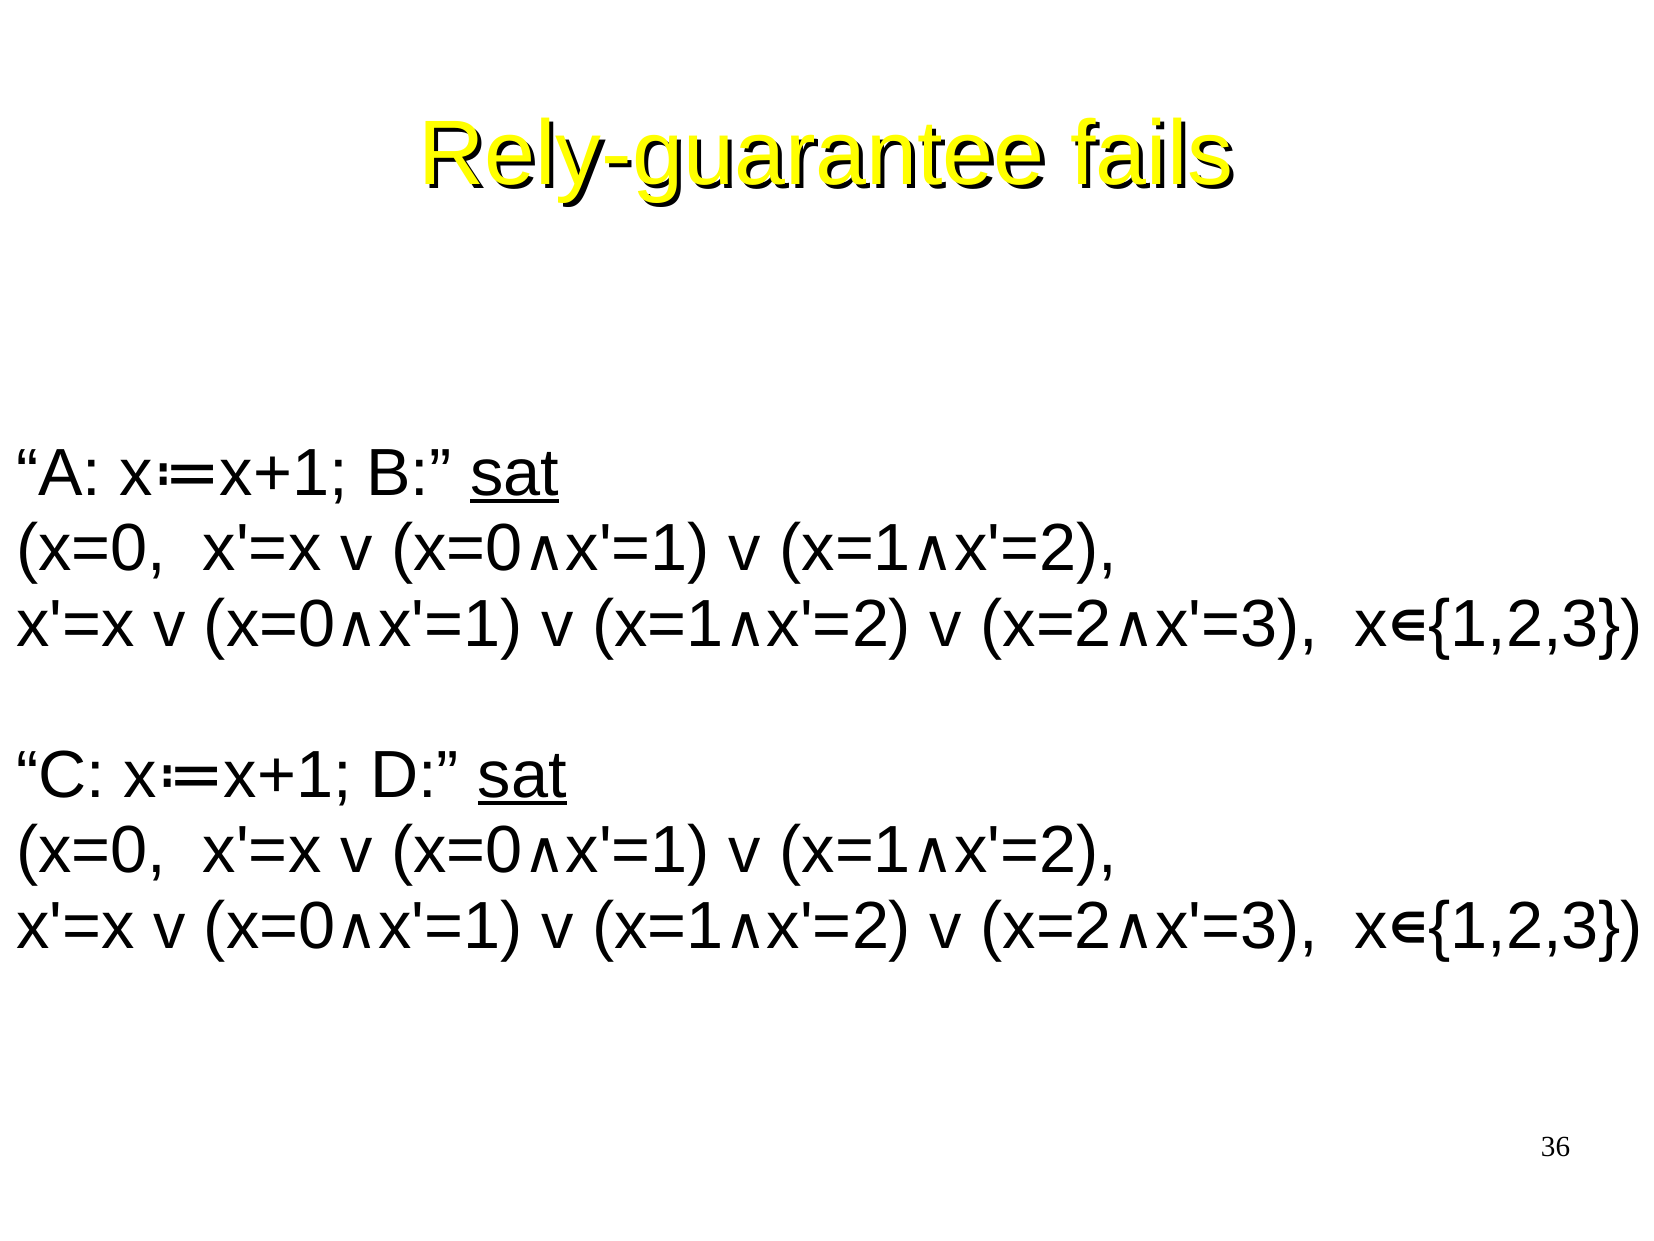

# Rely-guarantee fails
“A: x≔x+1; B:” sat
(x=0, x'=x v (x=0∧x'=1) v (x=1∧x'=2),
x'=x v (x=0∧x'=1) v (x=1∧x'=2) v (x=2∧x'=3), x∊{1,2,3})
“C: x≔x+1; D:” sat
(x=0, x'=x v (x=0∧x'=1) v (x=1∧x'=2),
x'=x v (x=0∧x'=1) v (x=1∧x'=2) v (x=2∧x'=3), x∊{1,2,3})
36